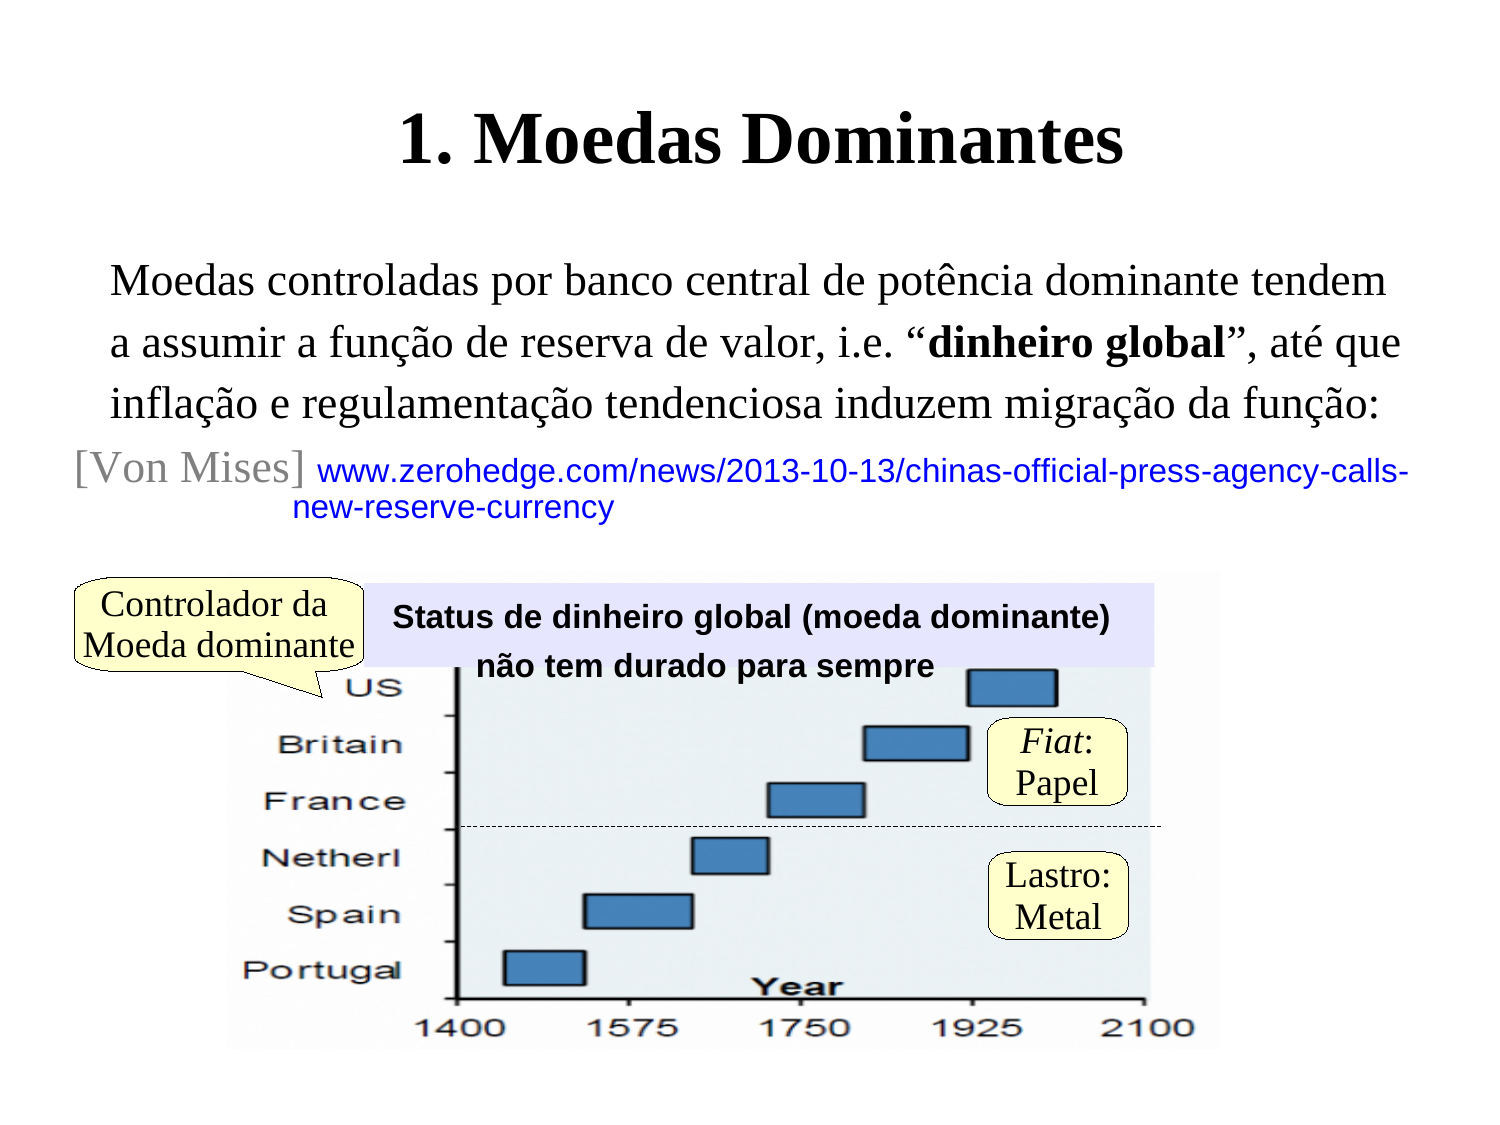

# 1. Moedas Dominantes
Moedas controladas por banco central de potência dominante tendem
a assumir a função de reserva de valor, i.e. “dinheiro global”, até que inflação e regulamentação tendenciosa induzem migração da função:
[Von Mises] www.zerohedge.com/news/2013-10-13/chinas-official-press-agency-calls-new-reserve-currency
Controlador da
Moeda dominante
 Status de dinheiro global (moeda dominante)
não tem durado para sempre
Fiat:
Papel
Lastro:
Metal